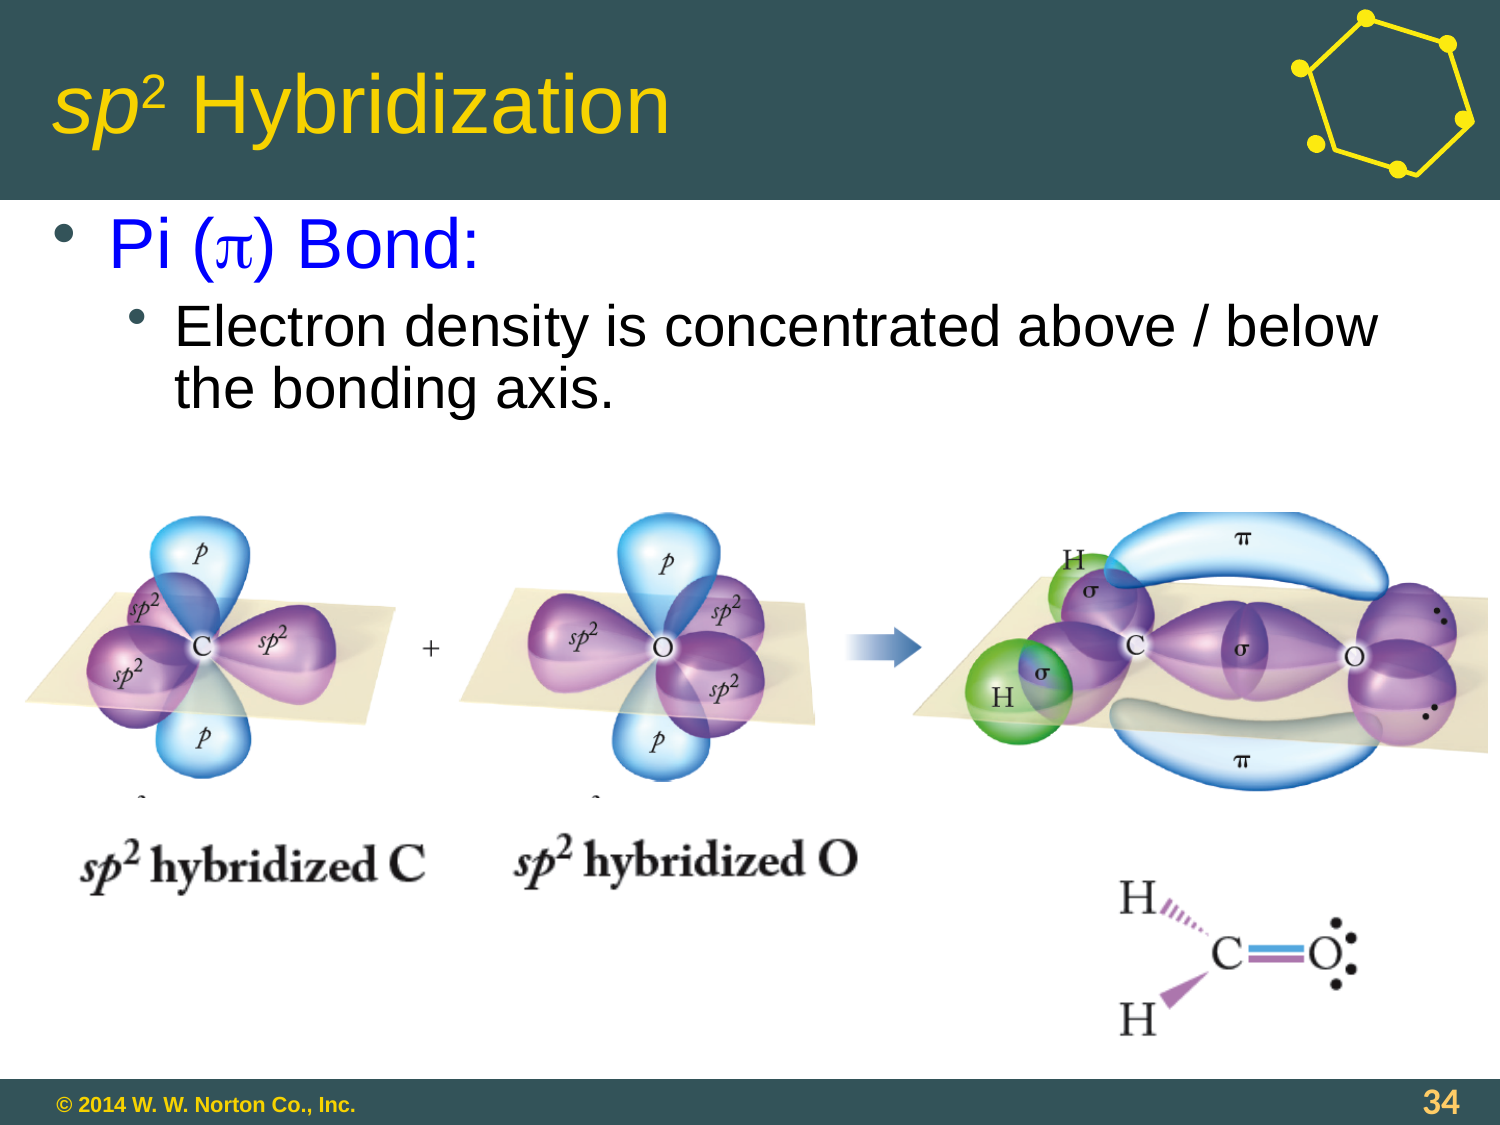

sp2 Hybridization
# Pi () Bond:
Electron density is concentrated above / below the bonding axis.